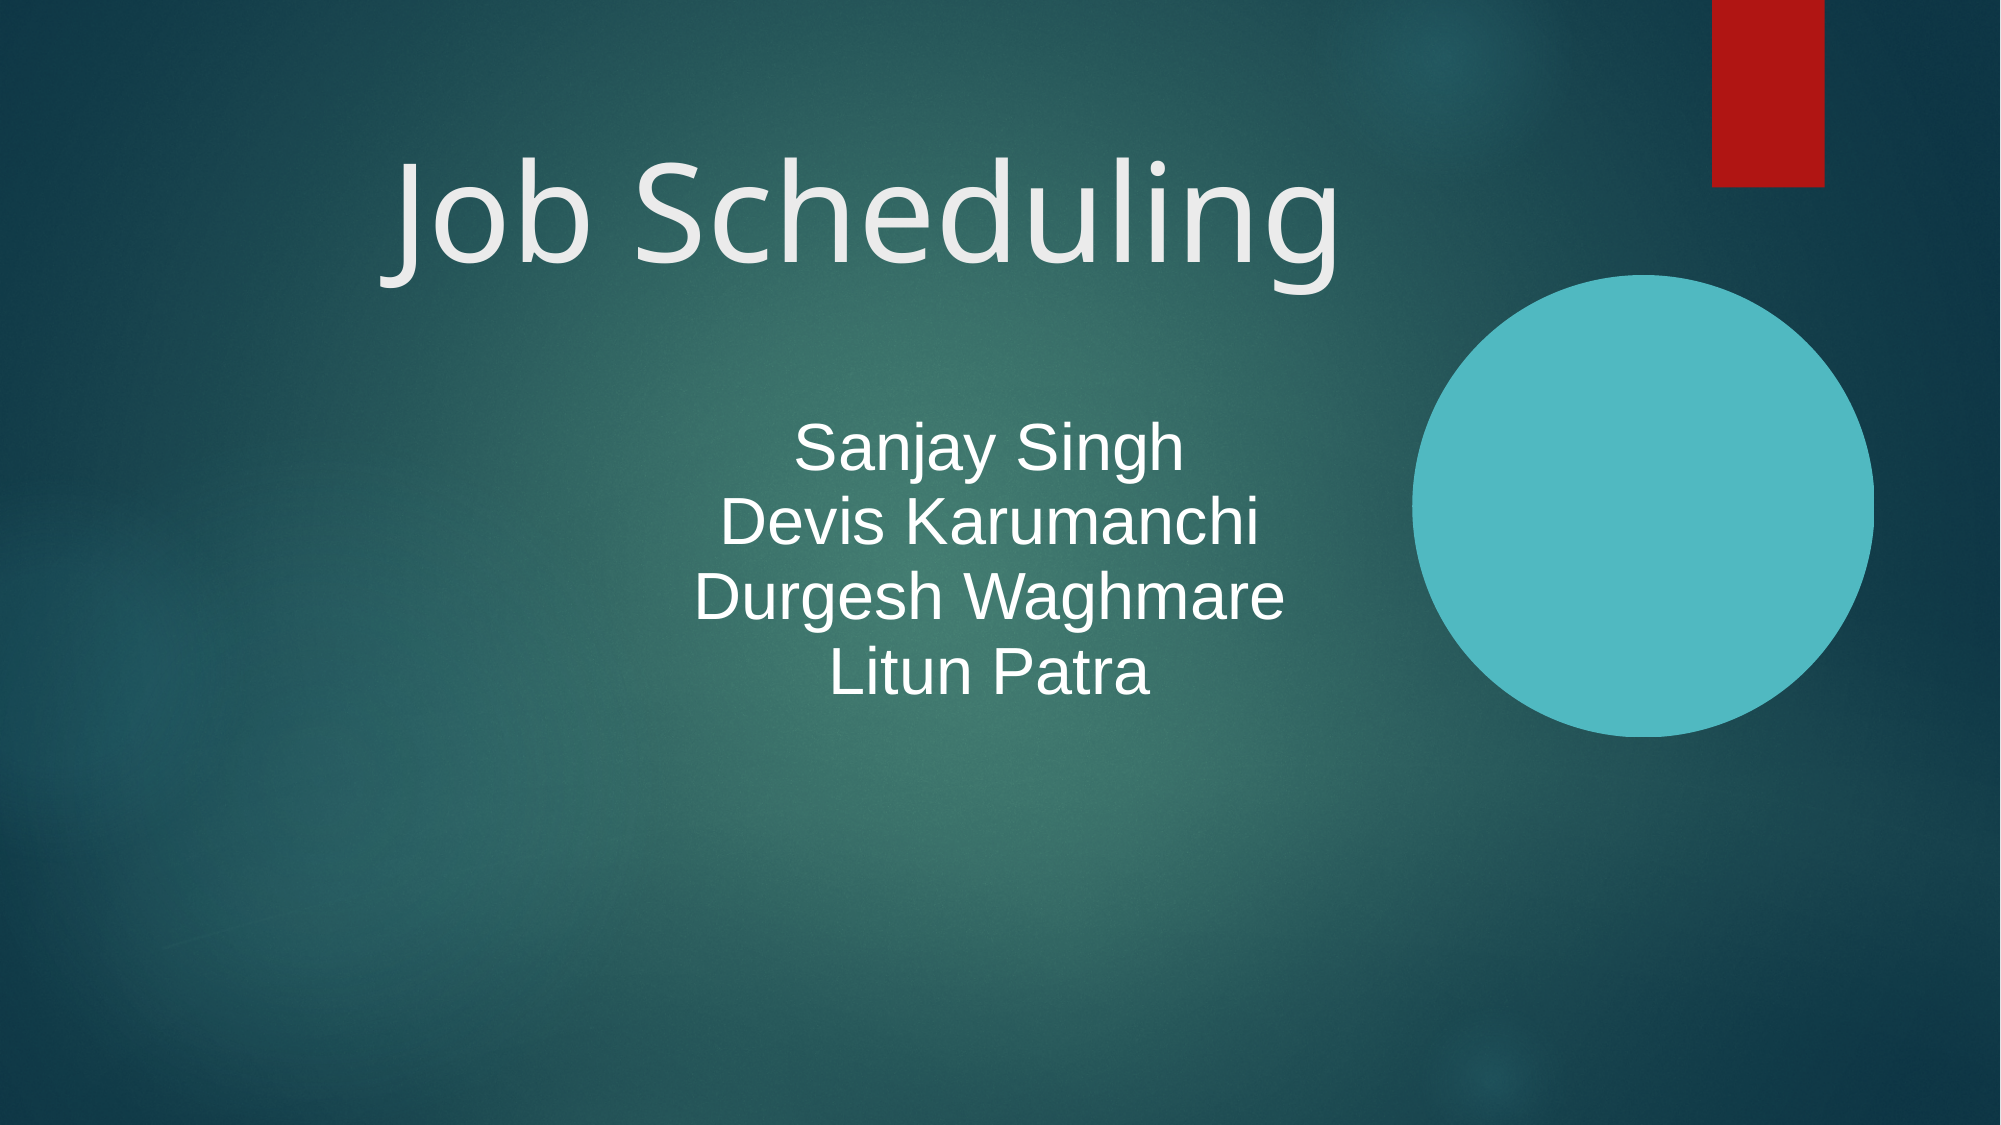

Job Scheduling
# Sanjay Singh
Devis Karumanchi
Durgesh Waghmare
Litun Patra